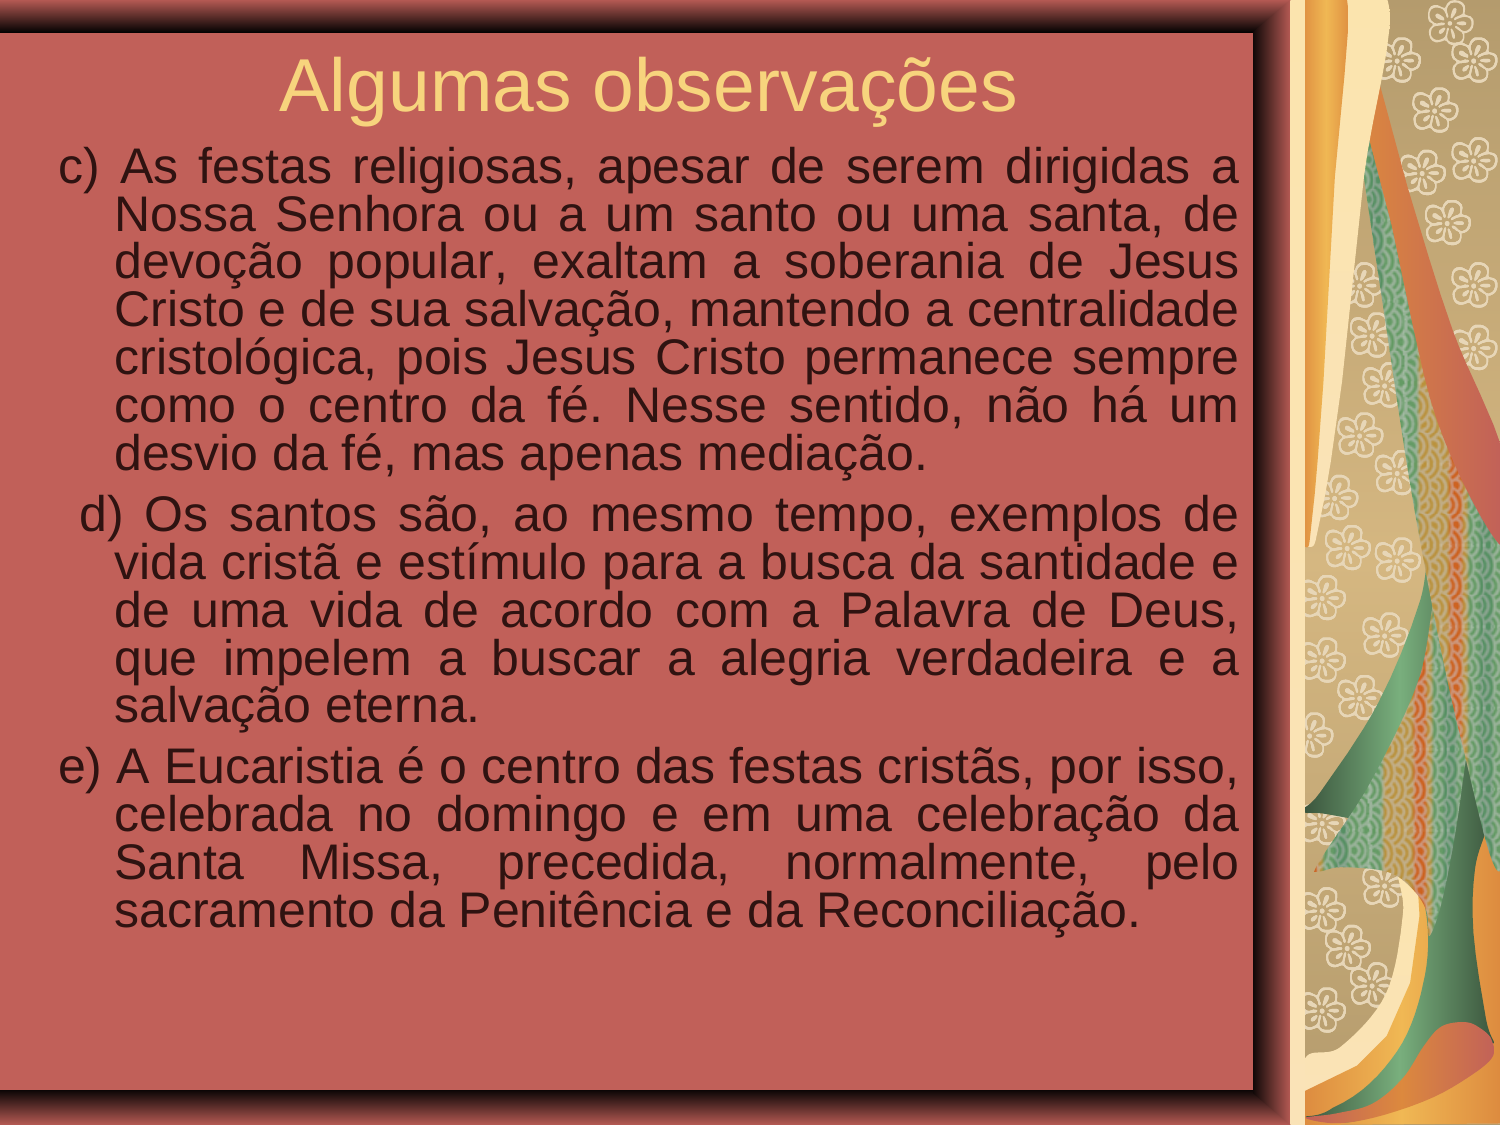

# Algumas observações
c) As festas religiosas, apesar de serem dirigidas a Nossa Senhora ou a um santo ou uma santa, de devoção popular, exaltam a soberania de Jesus Cristo e de sua salvação, mantendo a centralidade cristológica, pois Jesus Cristo permanece sempre como o centro da fé. Nesse sentido, não há um desvio da fé, mas apenas mediação.
 d) Os santos são, ao mesmo tempo, exemplos de vida cristã e estímulo para a busca da santidade e de uma vida de acordo com a Palavra de Deus, que impelem a buscar a alegria verdadeira e a salvação eterna.
e) A Eucaristia é o centro das festas cristãs, por isso, celebrada no domingo e em uma celebração da Santa Missa, precedida, normalmente, pelo sacramento da Penitência e da Reconciliação.